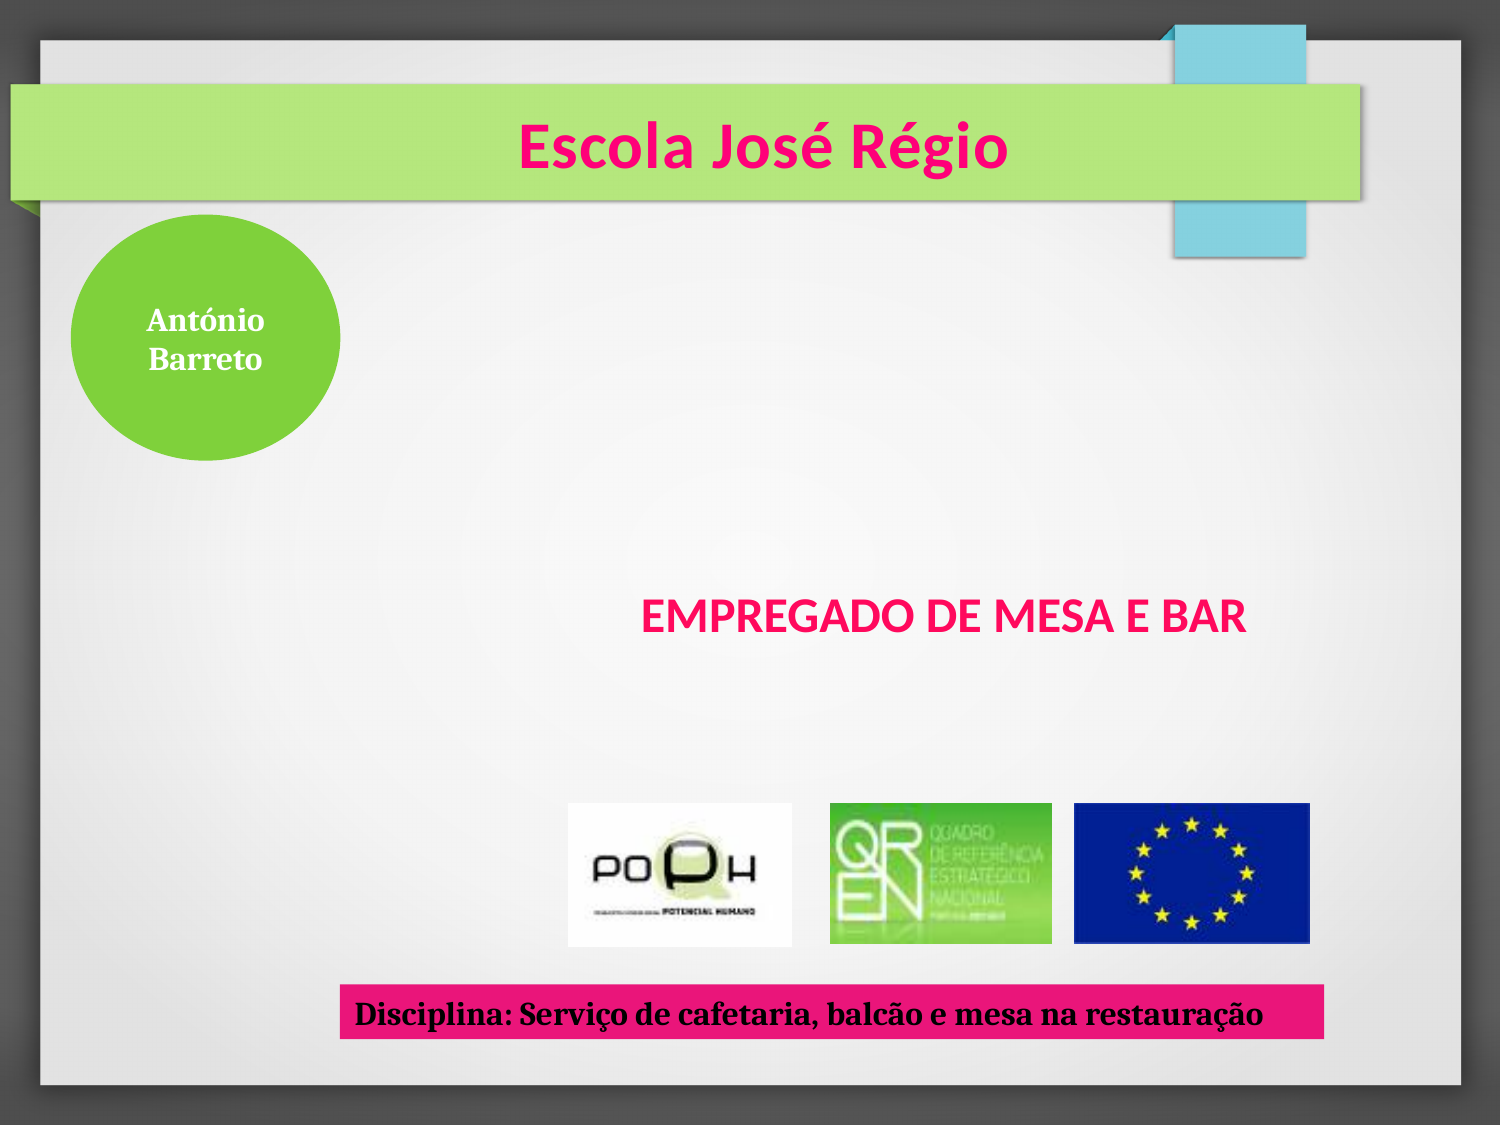

Escola José Régio
António Barreto
EMPREGADO DE MESA E BAR
Disciplina: Serviço de cafetaria, balcão e mesa na restauração